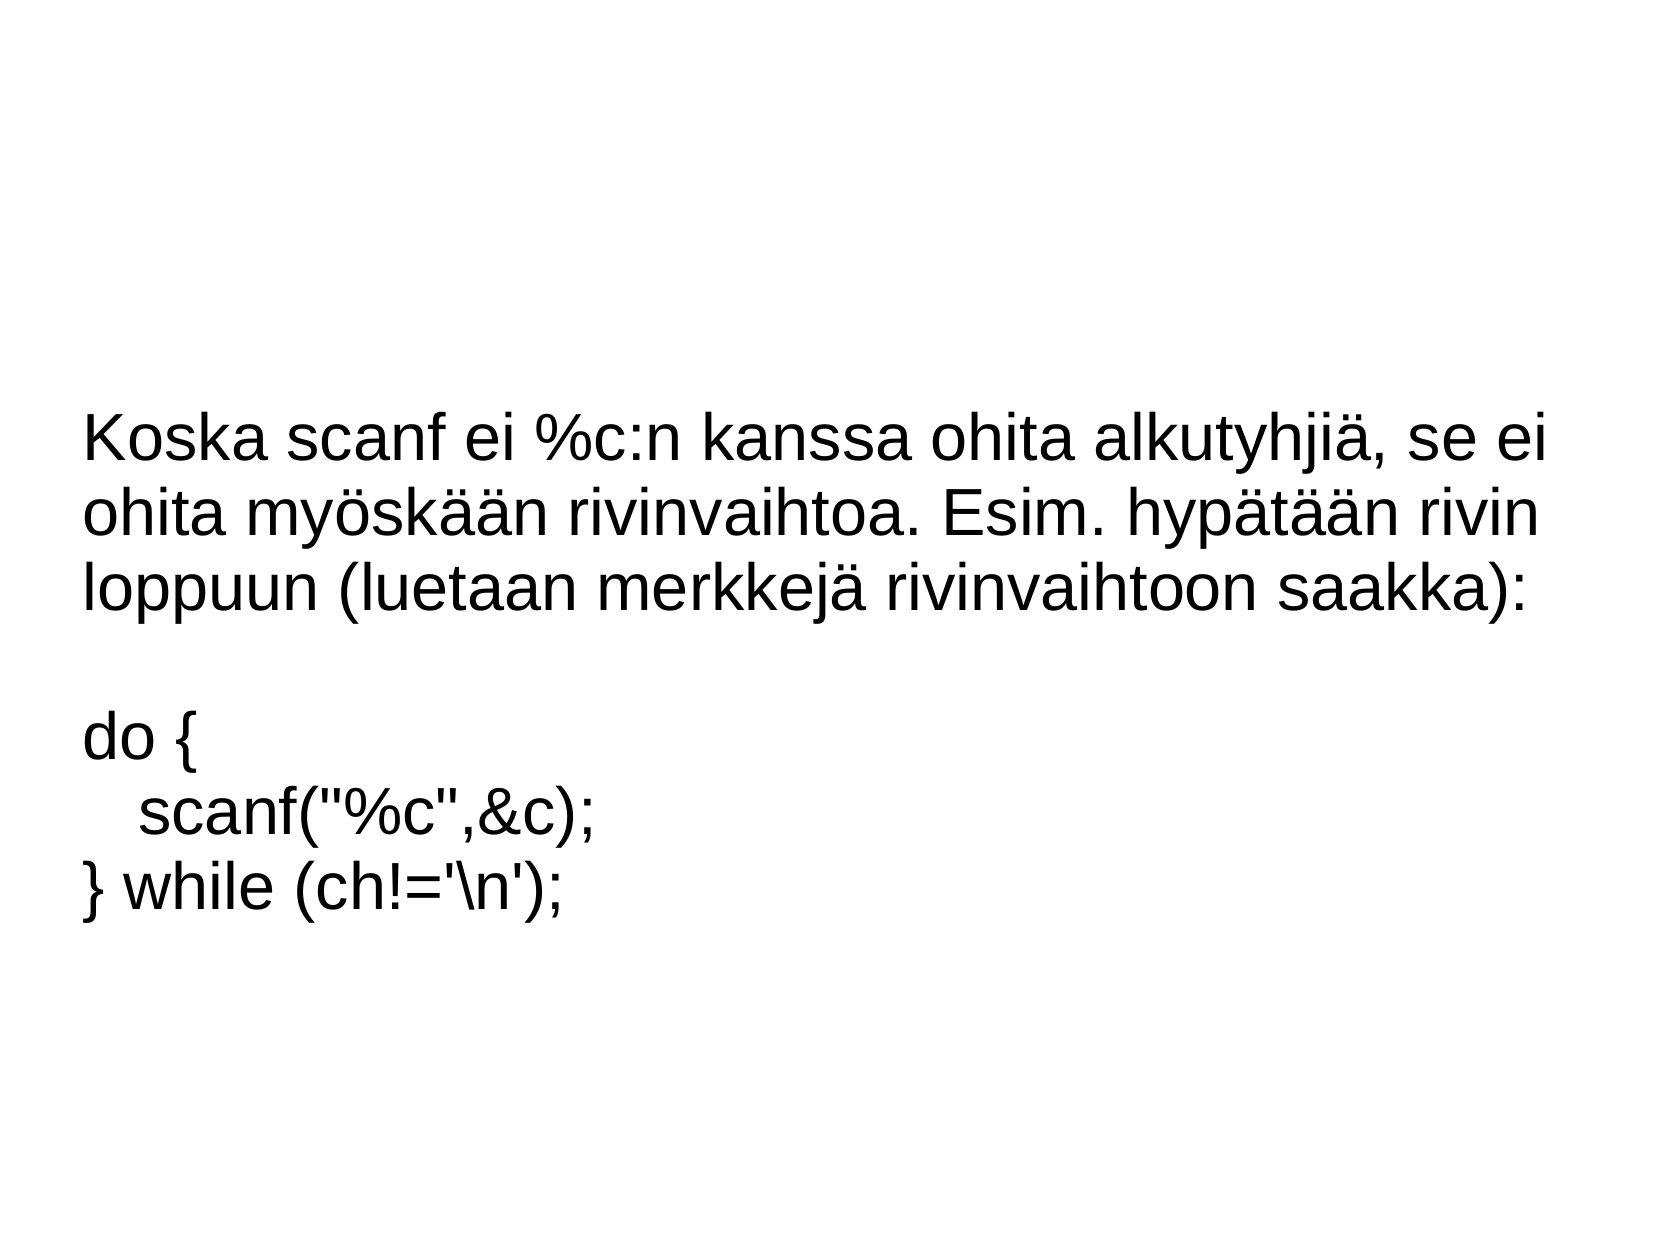

Koska scanf ei %c:n kanssa ohita alkutyhjiä, se ei ohita myöskään rivinvaihtoa. Esim. hypätään rivin loppuun (luetaan merkkejä rivinvaihtoon saakka):
do {
 scanf("%c",&c);
} while (ch!='\n');